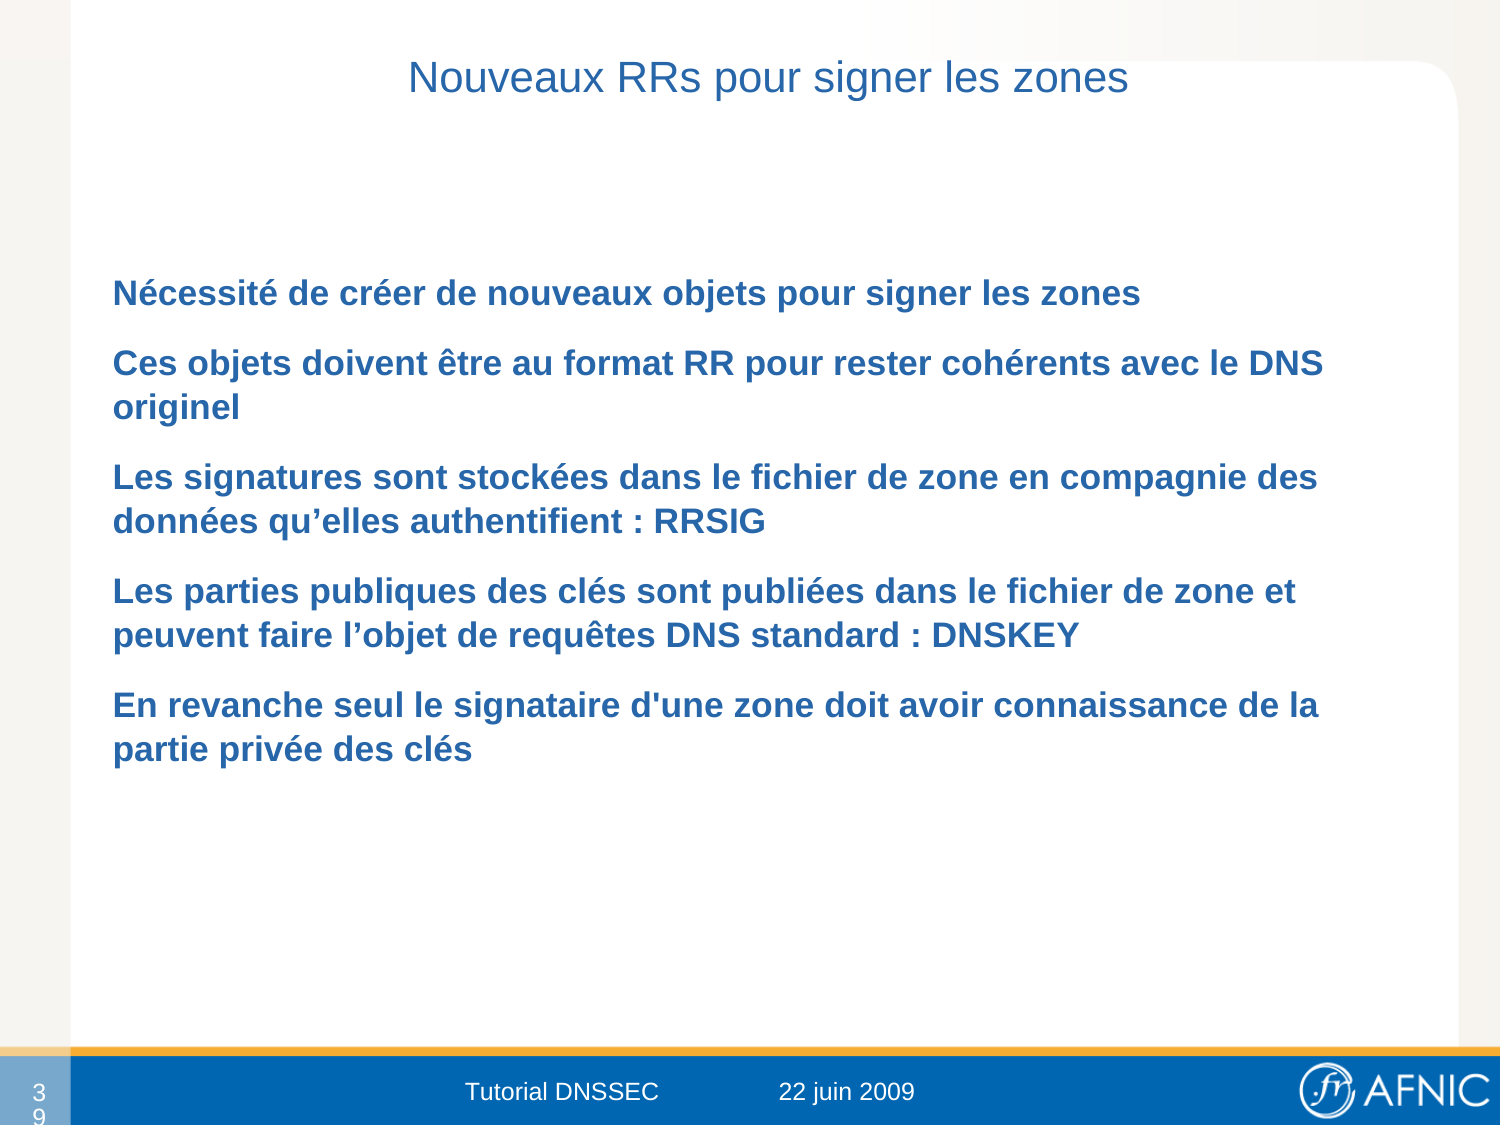

# Nouveaux RRs pour signer les zones
Nécessité de créer de nouveaux objets pour signer les zones
Ces objets doivent être au format RR pour rester cohérents avec le DNS originel
Les signatures sont stockées dans le fichier de zone en compagnie des données qu’elles authentifient : RRSIG
Les parties publiques des clés sont publiées dans le fichier de zone et peuvent faire l’objet de requêtes DNS standard : DNSKEY
En revanche seul le signataire d'une zone doit avoir connaissance de la partie privée des clés